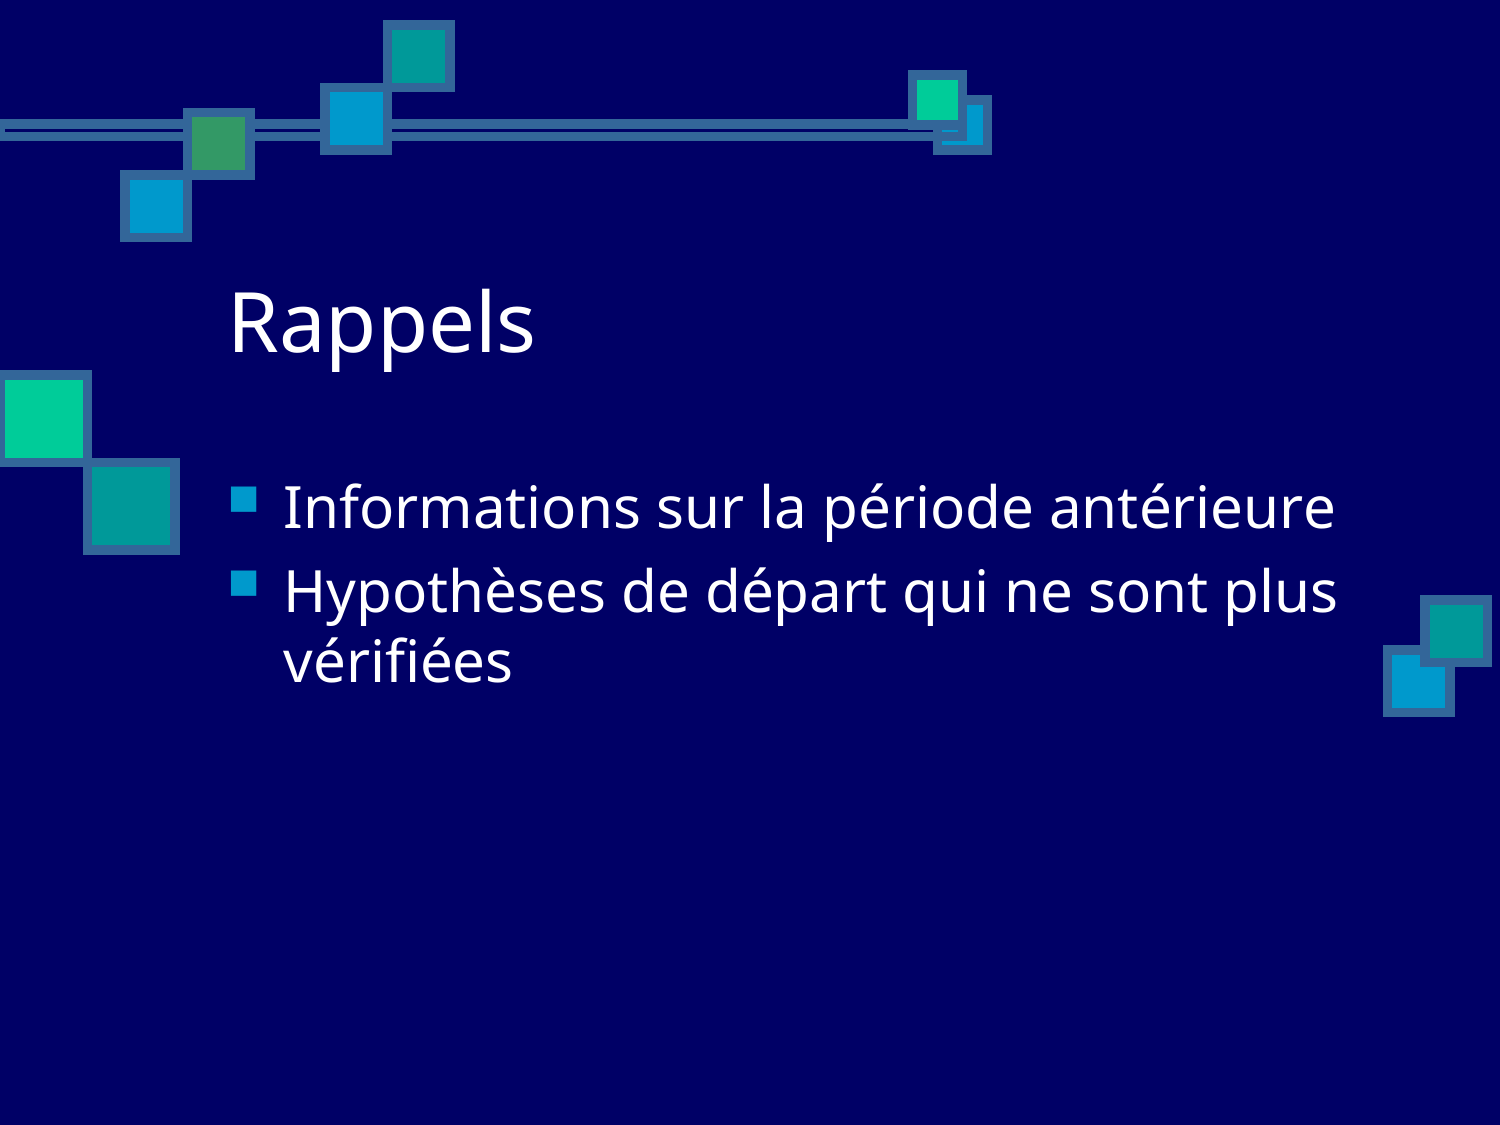

# Rappels
Informations sur la période antérieure
Hypothèses de départ qui ne sont plus vérifiées